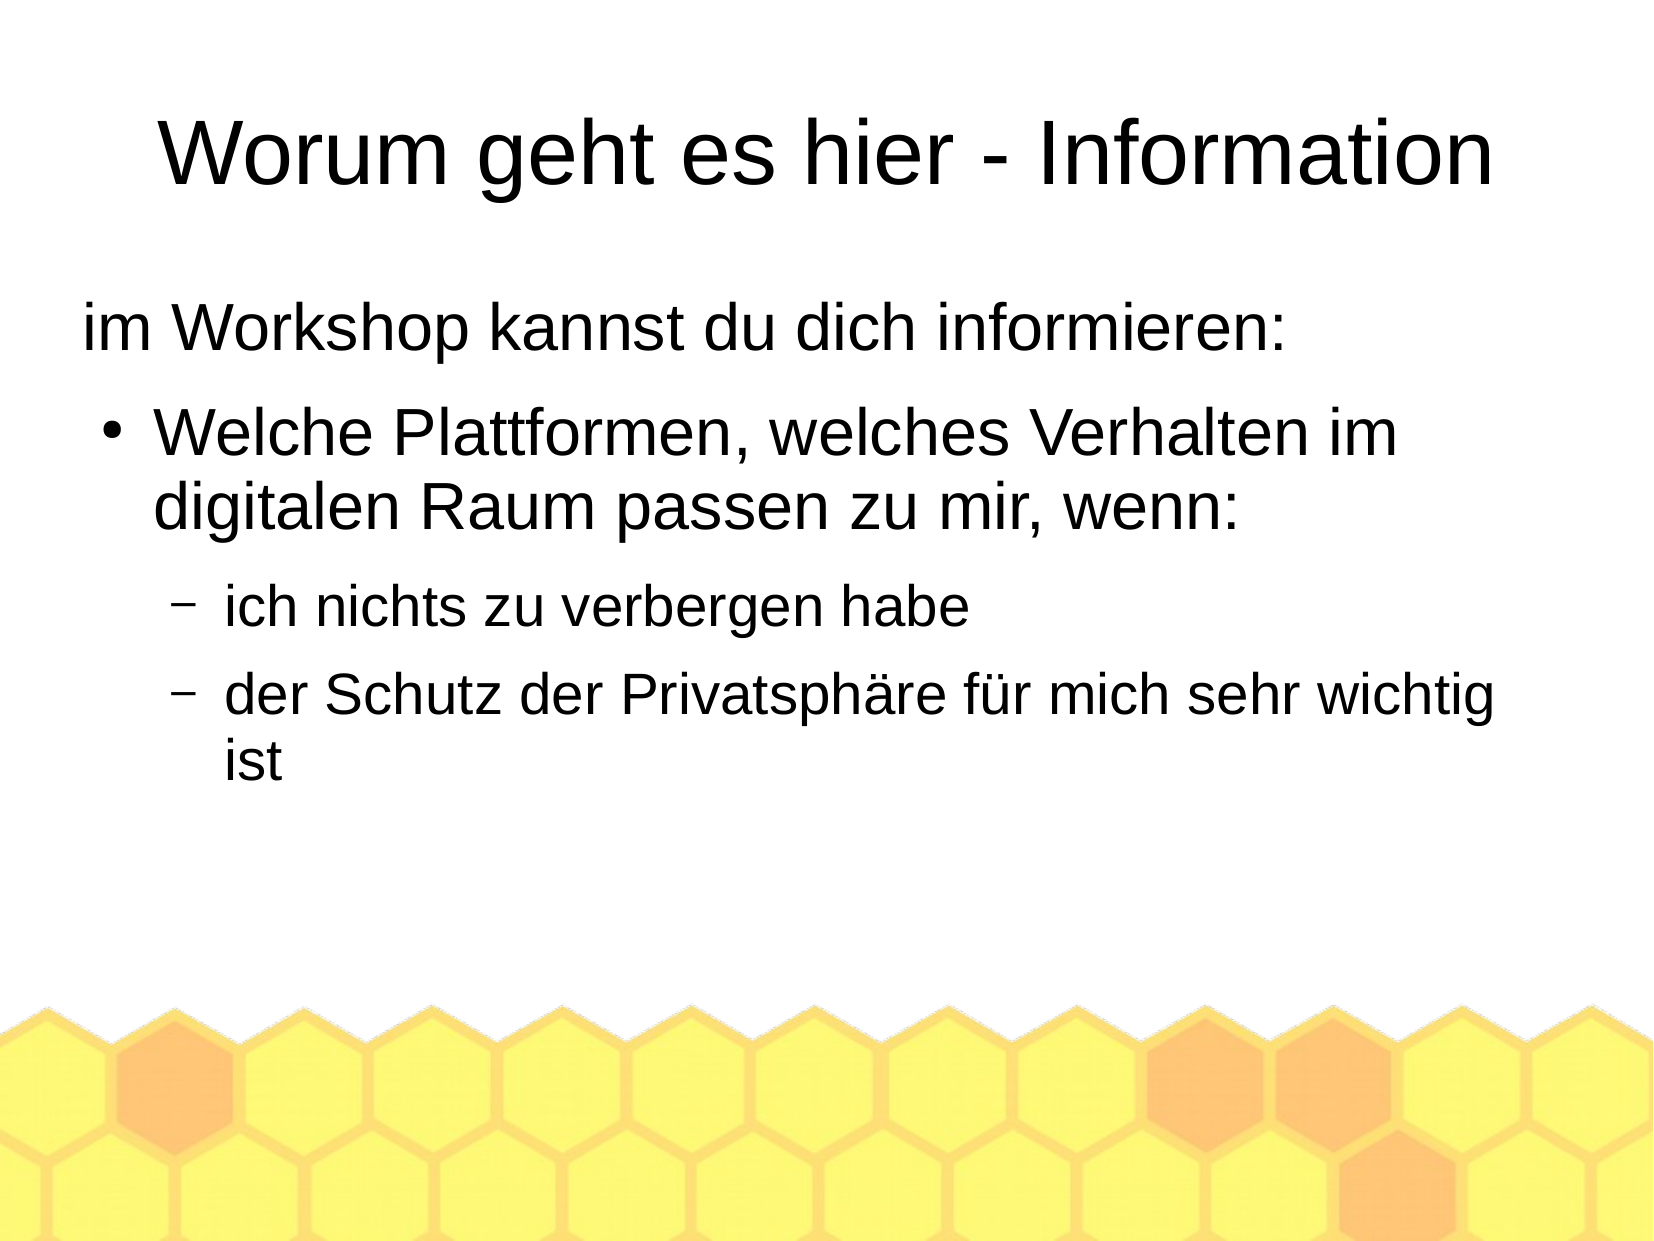

# Worum geht es hier - Information
im Workshop kannst du dich informieren:
Welche Plattformen, welches Verhalten im digitalen Raum passen zu mir, wenn:
ich nichts zu verbergen habe
der Schutz der Privatsphäre für mich sehr wichtig ist